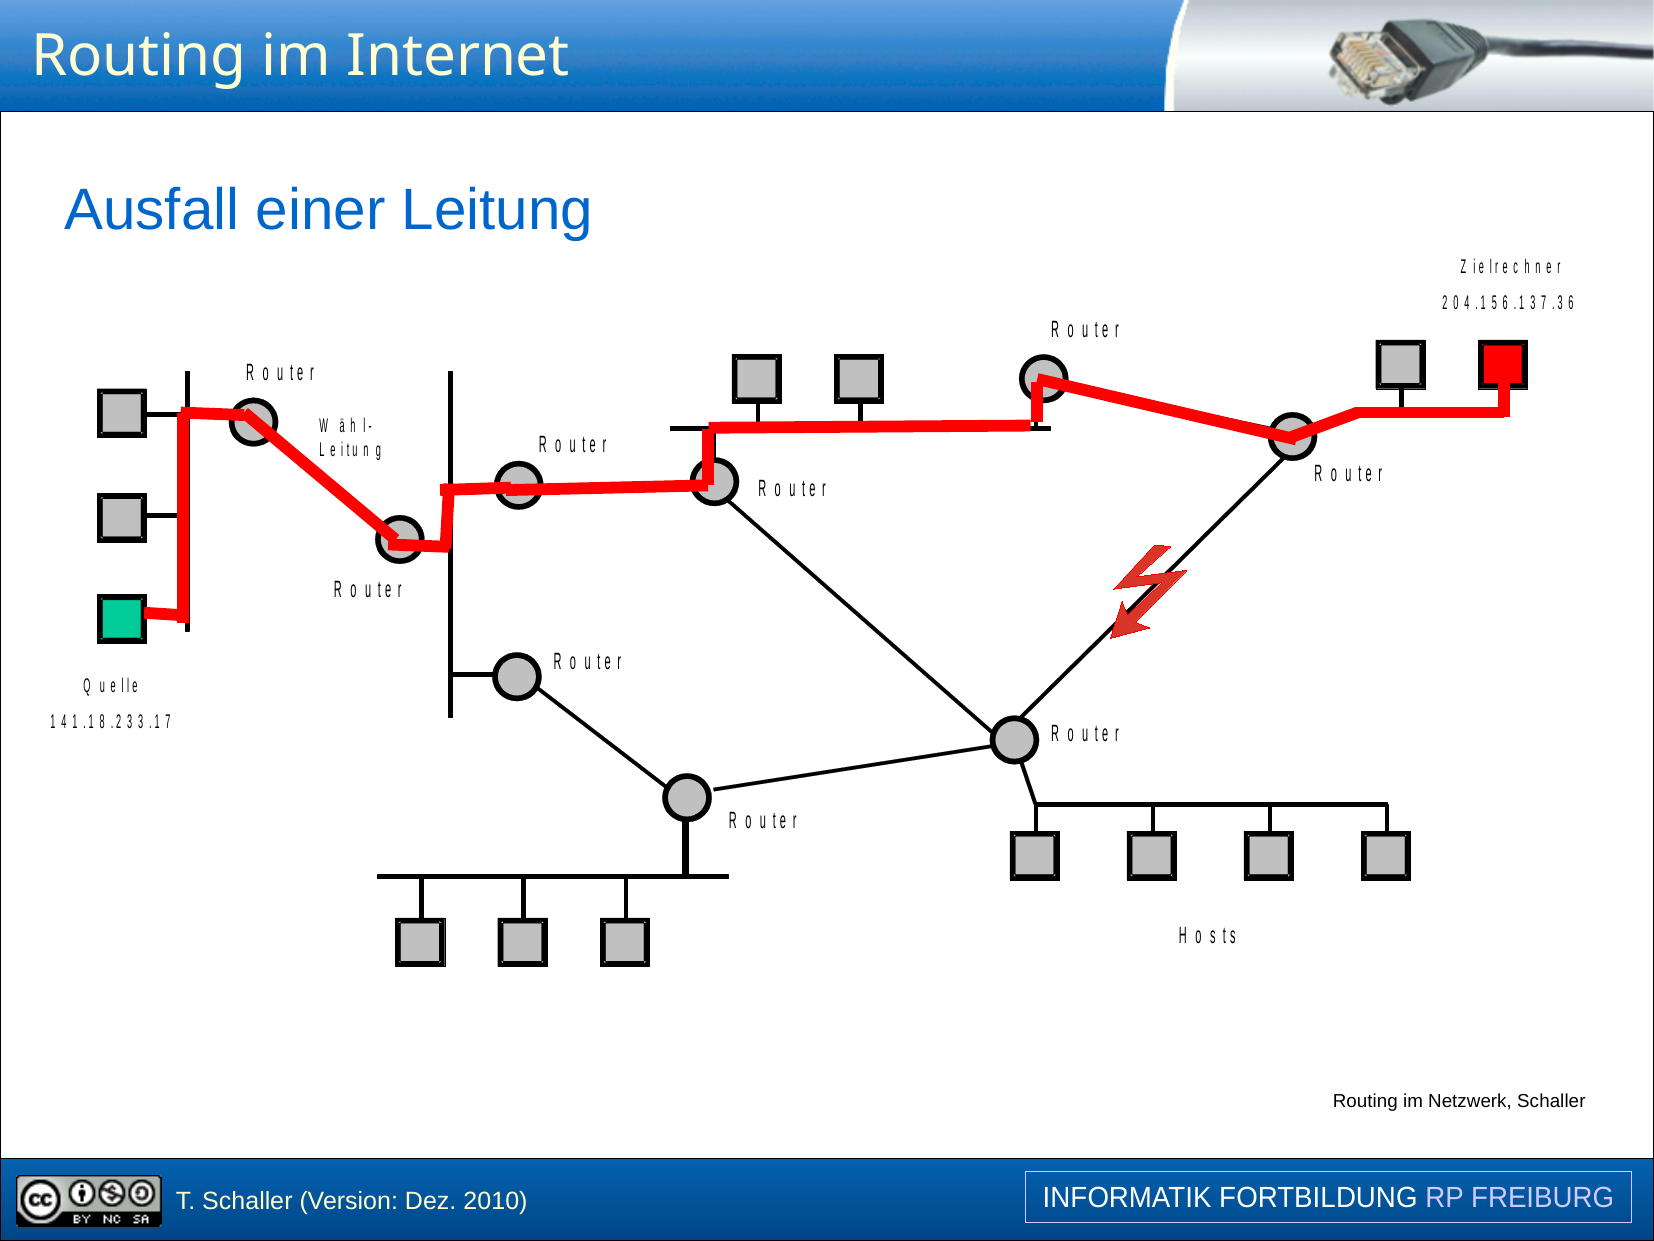

# Routing im Internet
Ausfall einer Leitung
Routing im Netzwerk, Schaller
6